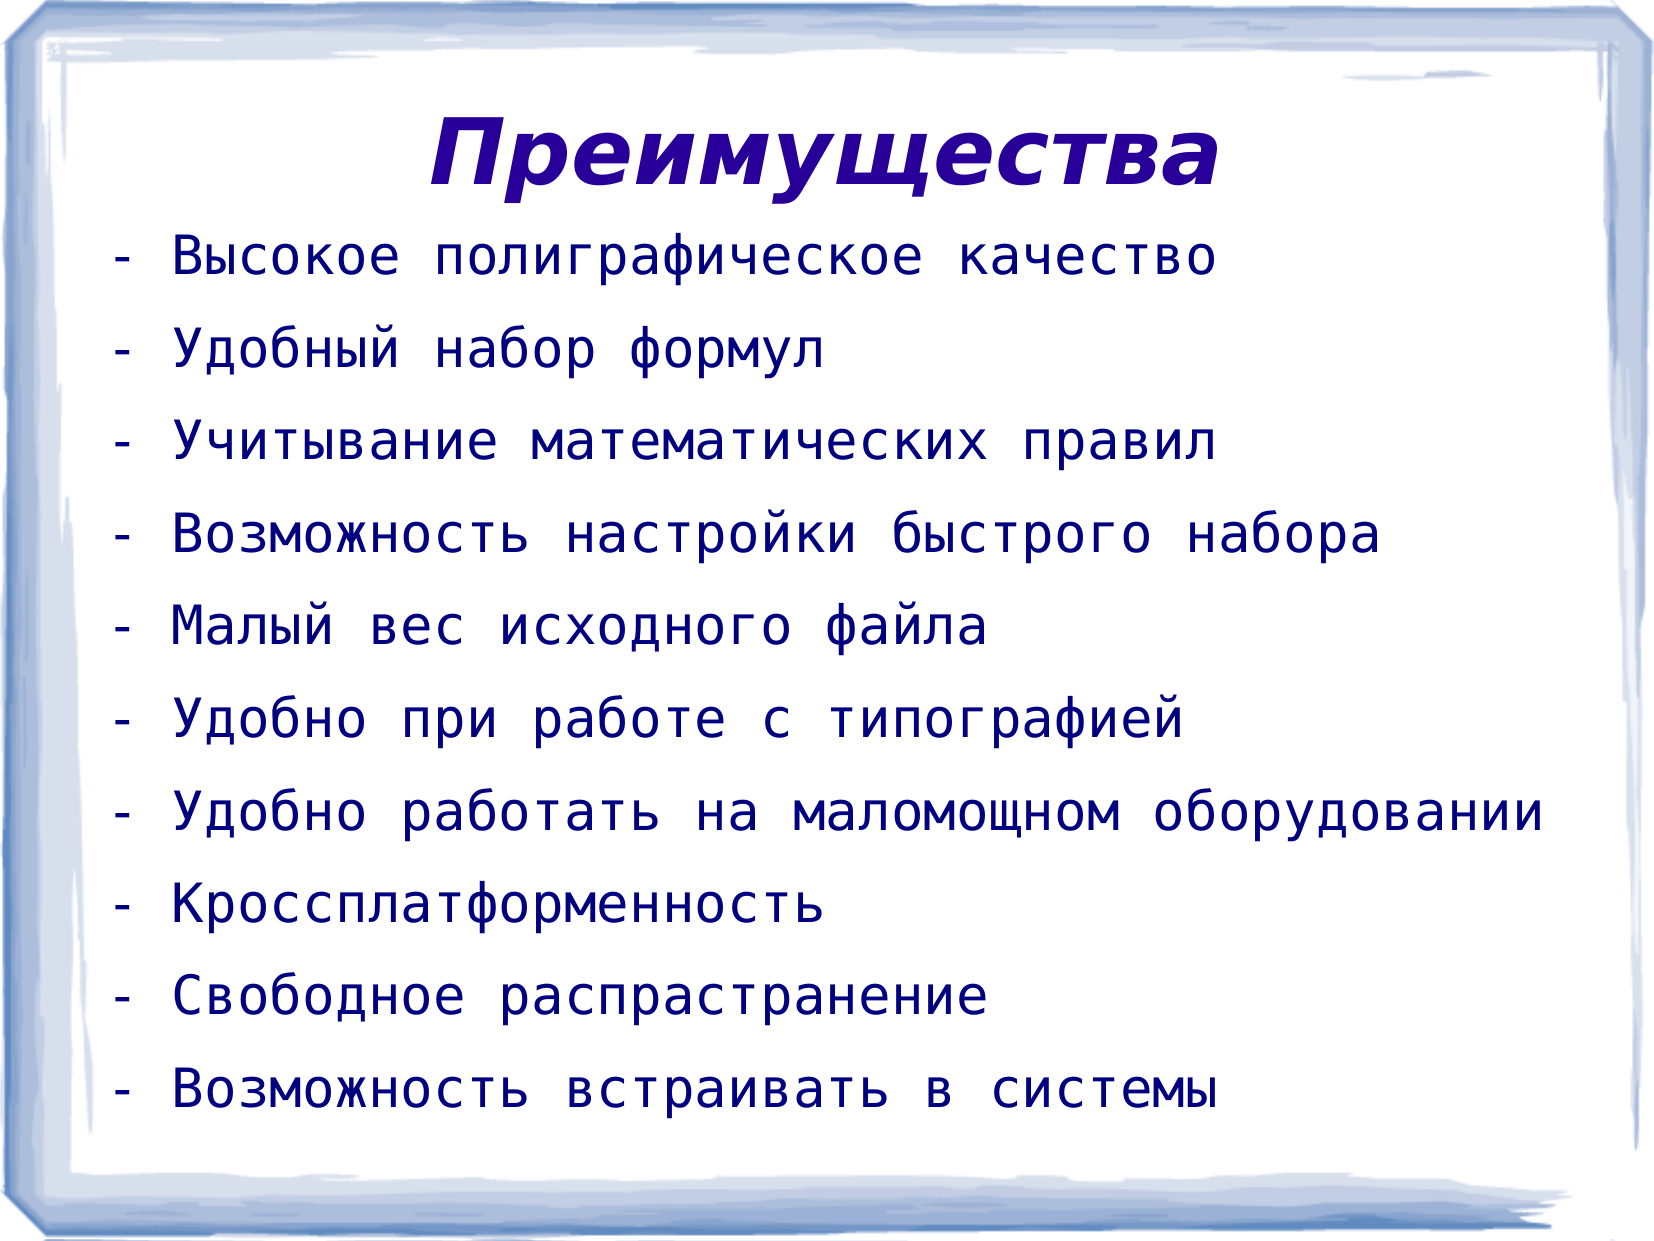

# Преимущества
- Высокое полиграфическое качество
- Удобный набор формул
- Учитывание математических правил
- Возможность настройки быстрого набора
- Малый вес исходного файла
- Удобно при работе с типографией
- Удобно работать на маломощном оборудовании
- Кроссплатформенность
- Свободное распрастранение
- Возможность встраивать в системы